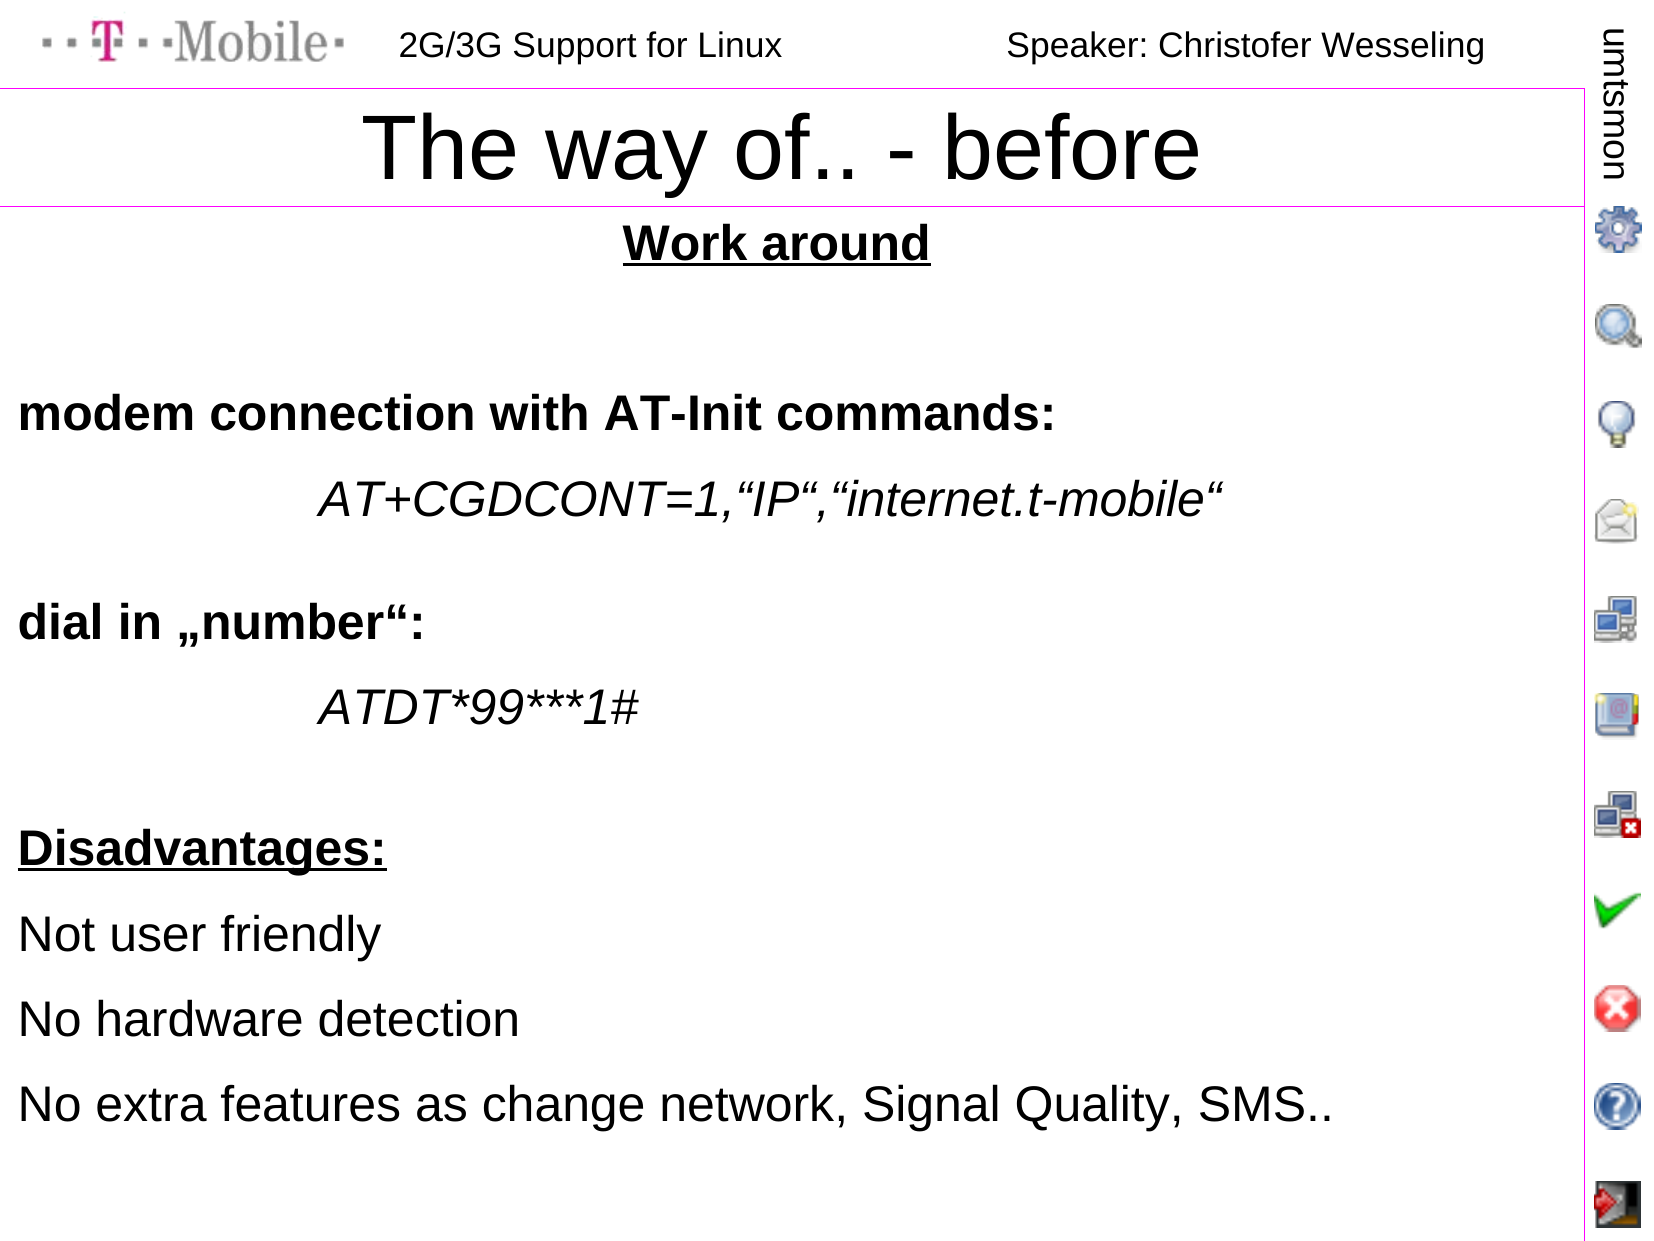

# The way of.. - before
Work around
modem connection with AT-Init commands:
AT+CGDCONT=1,“IP“,“internet.t-mobile“
dial in „number“:
ATDT*99***1#
Disadvantages:
Not user friendly
No hardware detection
No extra features as change network, Signal Quality, SMS..